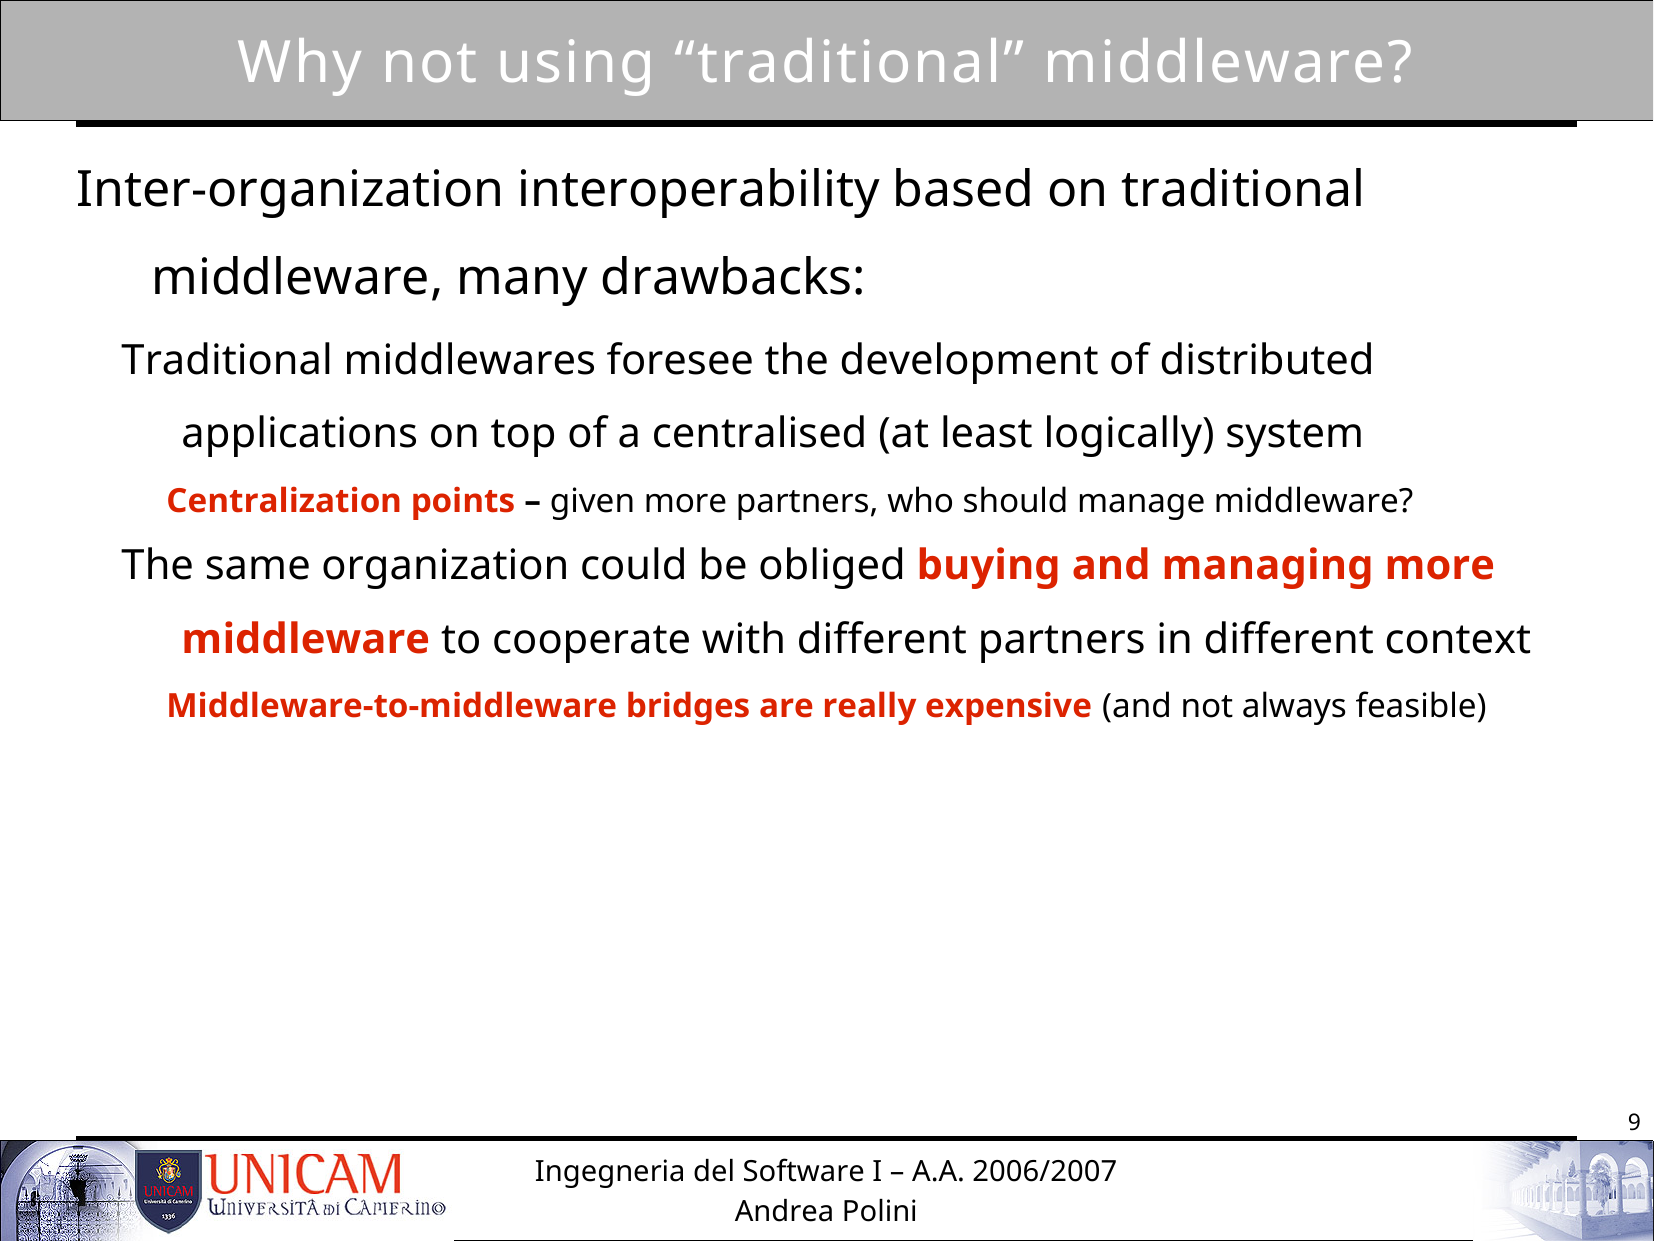

# Why not using “traditional” middleware?
Inter-organization interoperability based on traditional middleware, many drawbacks:
Traditional middlewares foresee the development of distributed applications on top of a centralised (at least logically) system
Centralization points – given more partners, who should manage middleware?
The same organization could be obliged buying and managing more middleware to cooperate with different partners in different context
Middleware-to-middleware bridges are really expensive (and not always feasible)
9